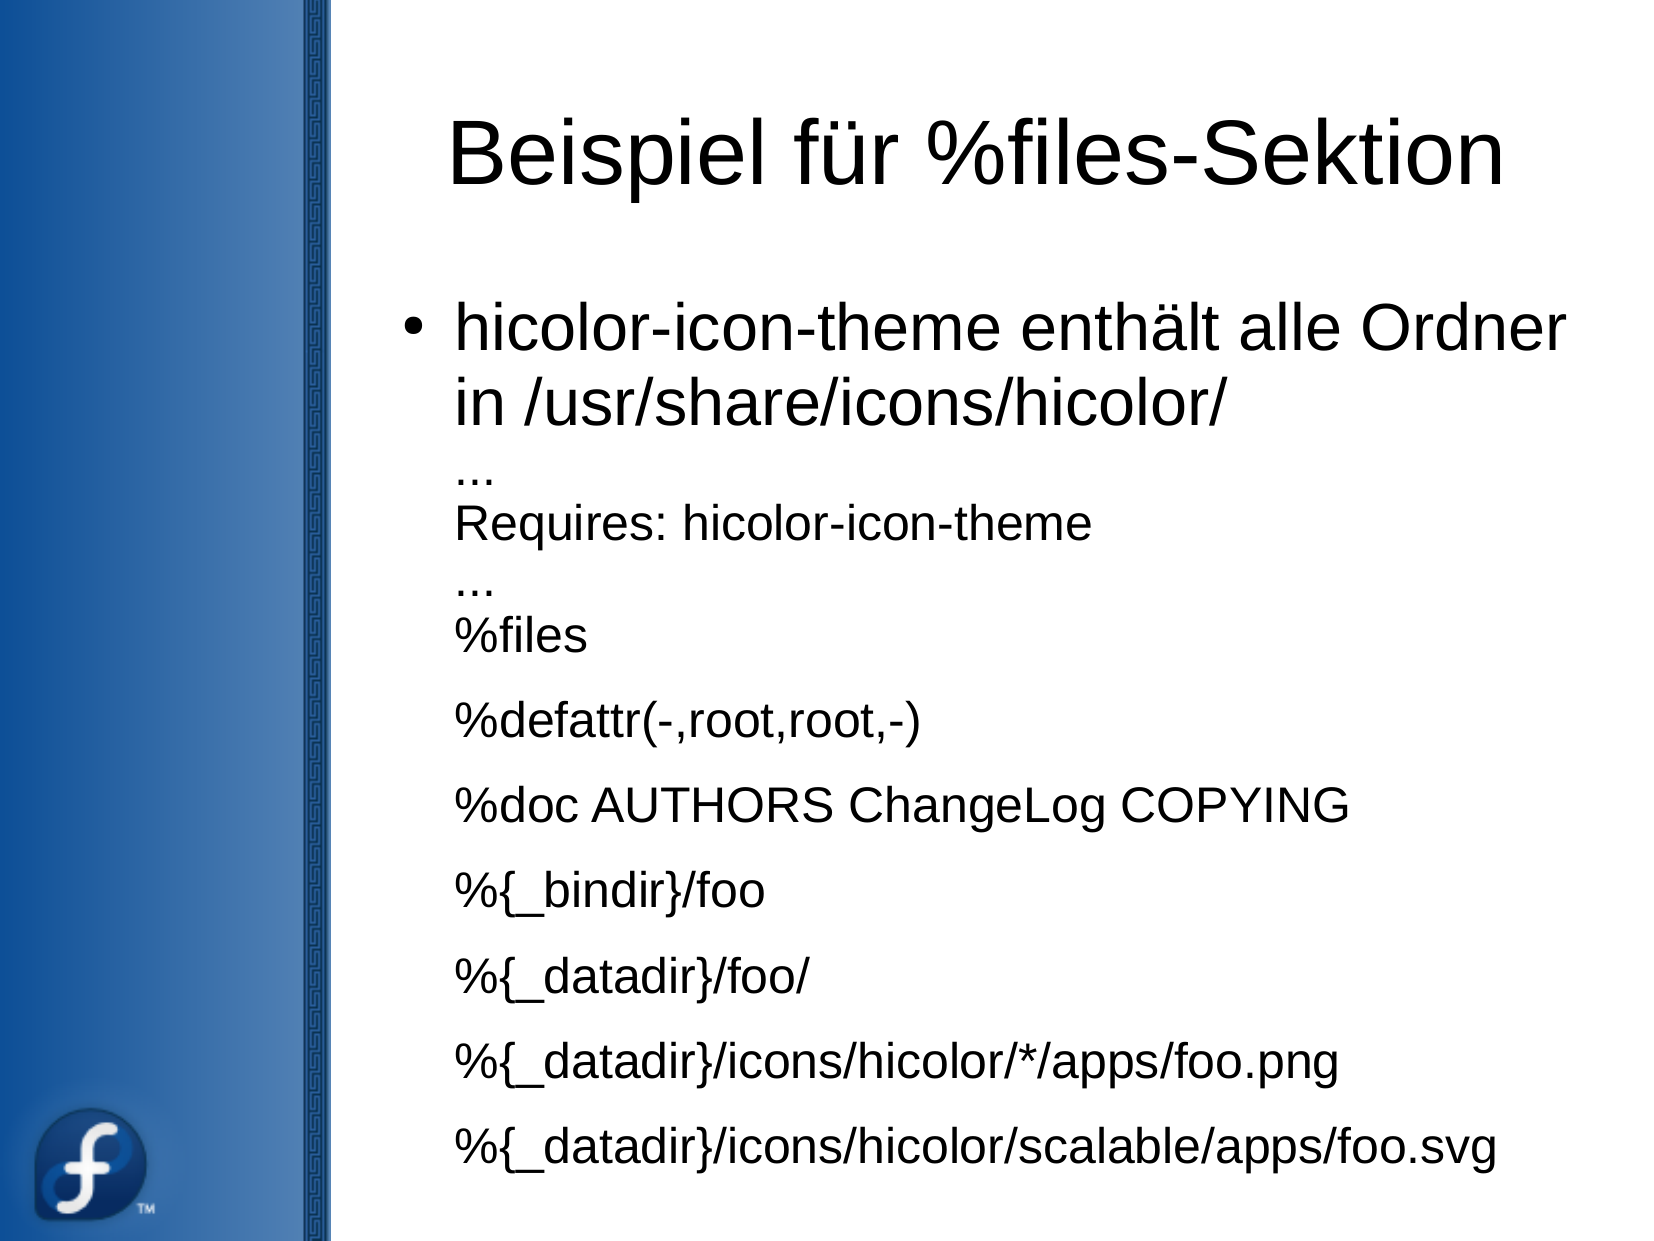

# Beispiel für %files-Sektion
hicolor-icon-theme enthält alle Ordner in /usr/share/icons/hicolor/
...
Requires: hicolor-icon-theme
...
%files
%defattr(-,root,root,-)
%doc AUTHORS ChangeLog COPYING
%{_bindir}/foo
%{_datadir}/foo/
%{_datadir}/icons/hicolor/*/apps/foo.png
%{_datadir}/icons/hicolor/scalable/apps/foo.svg